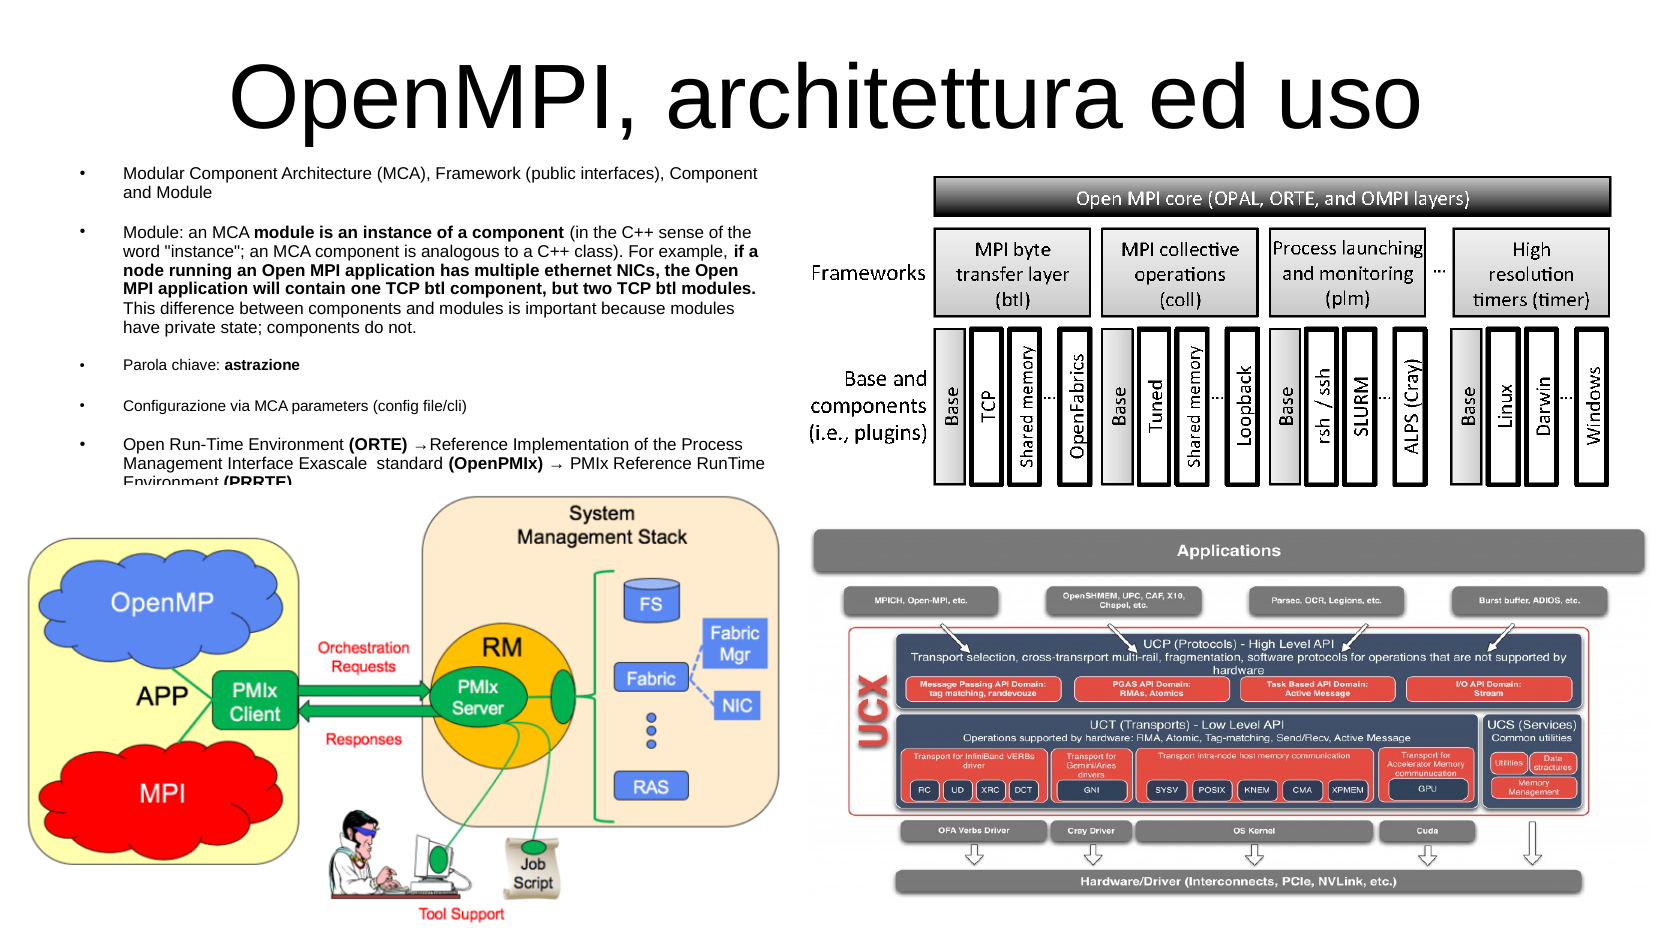

# OpenMPI, architettura ed uso
Modular Component Architecture (MCA), Framework (public interfaces), Component and Module
Module: an MCA module is an instance of a component (in the C++ sense of the word "instance"; an MCA component is analogous to a C++ class). For example, if a node running an Open MPI application has multiple ethernet NICs, the Open MPI application will contain one TCP btl component, but two TCP btl modules. This difference between components and modules is important because modules have private state; components do not.
Parola chiave: astrazione
Configurazione via MCA parameters (config file/cli)
Open Run-Time Environment (ORTE) →Reference Implementation of the Process Management Interface Exascale standard (OpenPMIx) → PMIx Reference RunTime Environment (PRRTE)